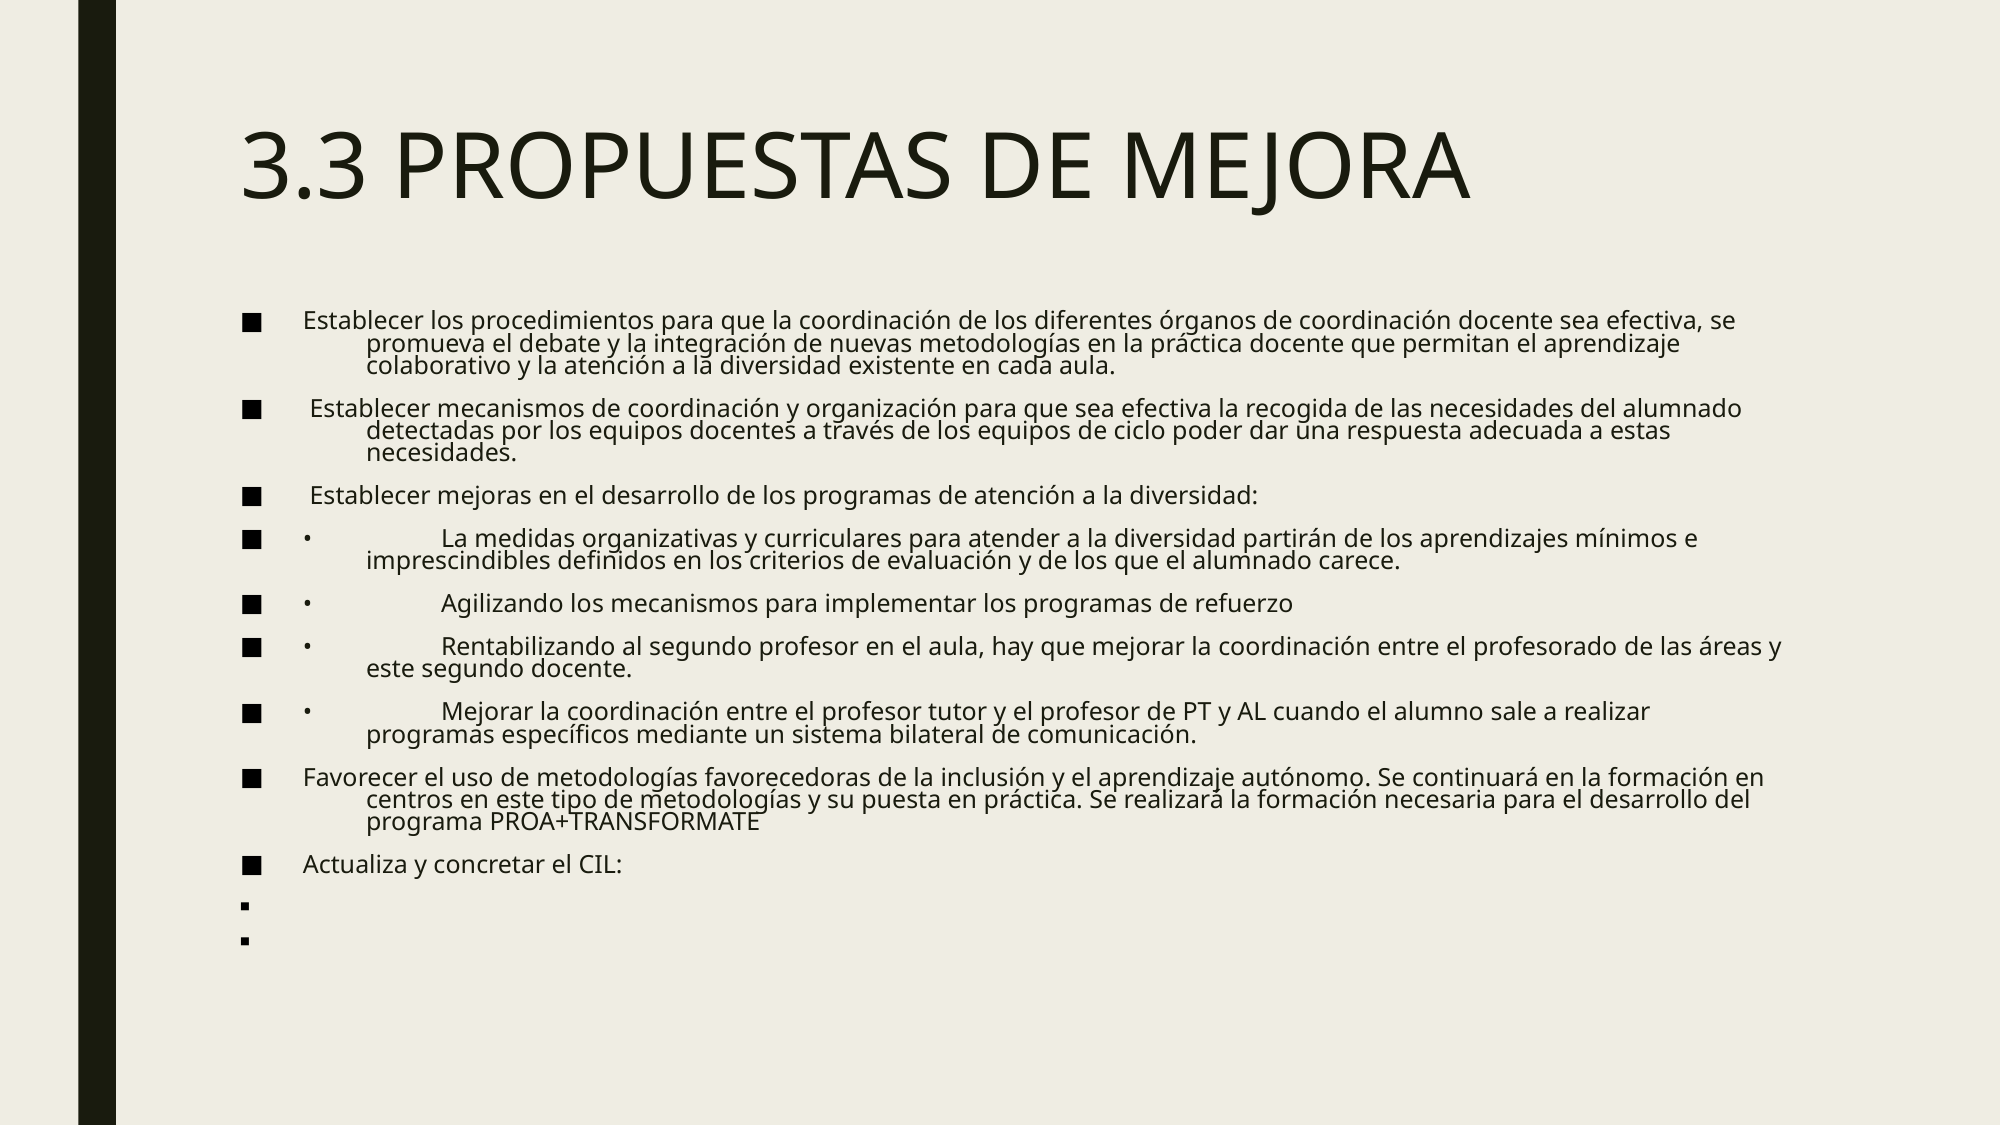

# 3.3 PROPUESTAS DE MEJORA
Establecer los procedimientos para que la coordinación de los diferentes órganos de coordinación docente sea efectiva, se promueva el debate y la integración de nuevas metodologías en la práctica docente que permitan el aprendizaje colaborativo y la atención a la diversidad existente en cada aula.
 Establecer mecanismos de coordinación y organización para que sea efectiva la recogida de las necesidades del alumnado detectadas por los equipos docentes a través de los equipos de ciclo poder dar una respuesta adecuada a estas necesidades.
 Establecer mejoras en el desarrollo de los programas de atención a la diversidad:
•	La medidas organizativas y curriculares para atender a la diversidad partirán de los aprendizajes mínimos e imprescindibles definidos en los criterios de evaluación y de los que el alumnado carece.
•	Agilizando los mecanismos para implementar los programas de refuerzo
•	Rentabilizando al segundo profesor en el aula, hay que mejorar la coordinación entre el profesorado de las áreas y este segundo docente.
•	Mejorar la coordinación entre el profesor tutor y el profesor de PT y AL cuando el alumno sale a realizar programas específicos mediante un sistema bilateral de comunicación.
Favorecer el uso de metodologías favorecedoras de la inclusión y el aprendizaje autónomo. Se continuará en la formación en centros en este tipo de metodologías y su puesta en práctica. Se realizará la formación necesaria para el desarrollo del programa PROA+TRANSFORMATE
Actualiza y concretar el CIL: